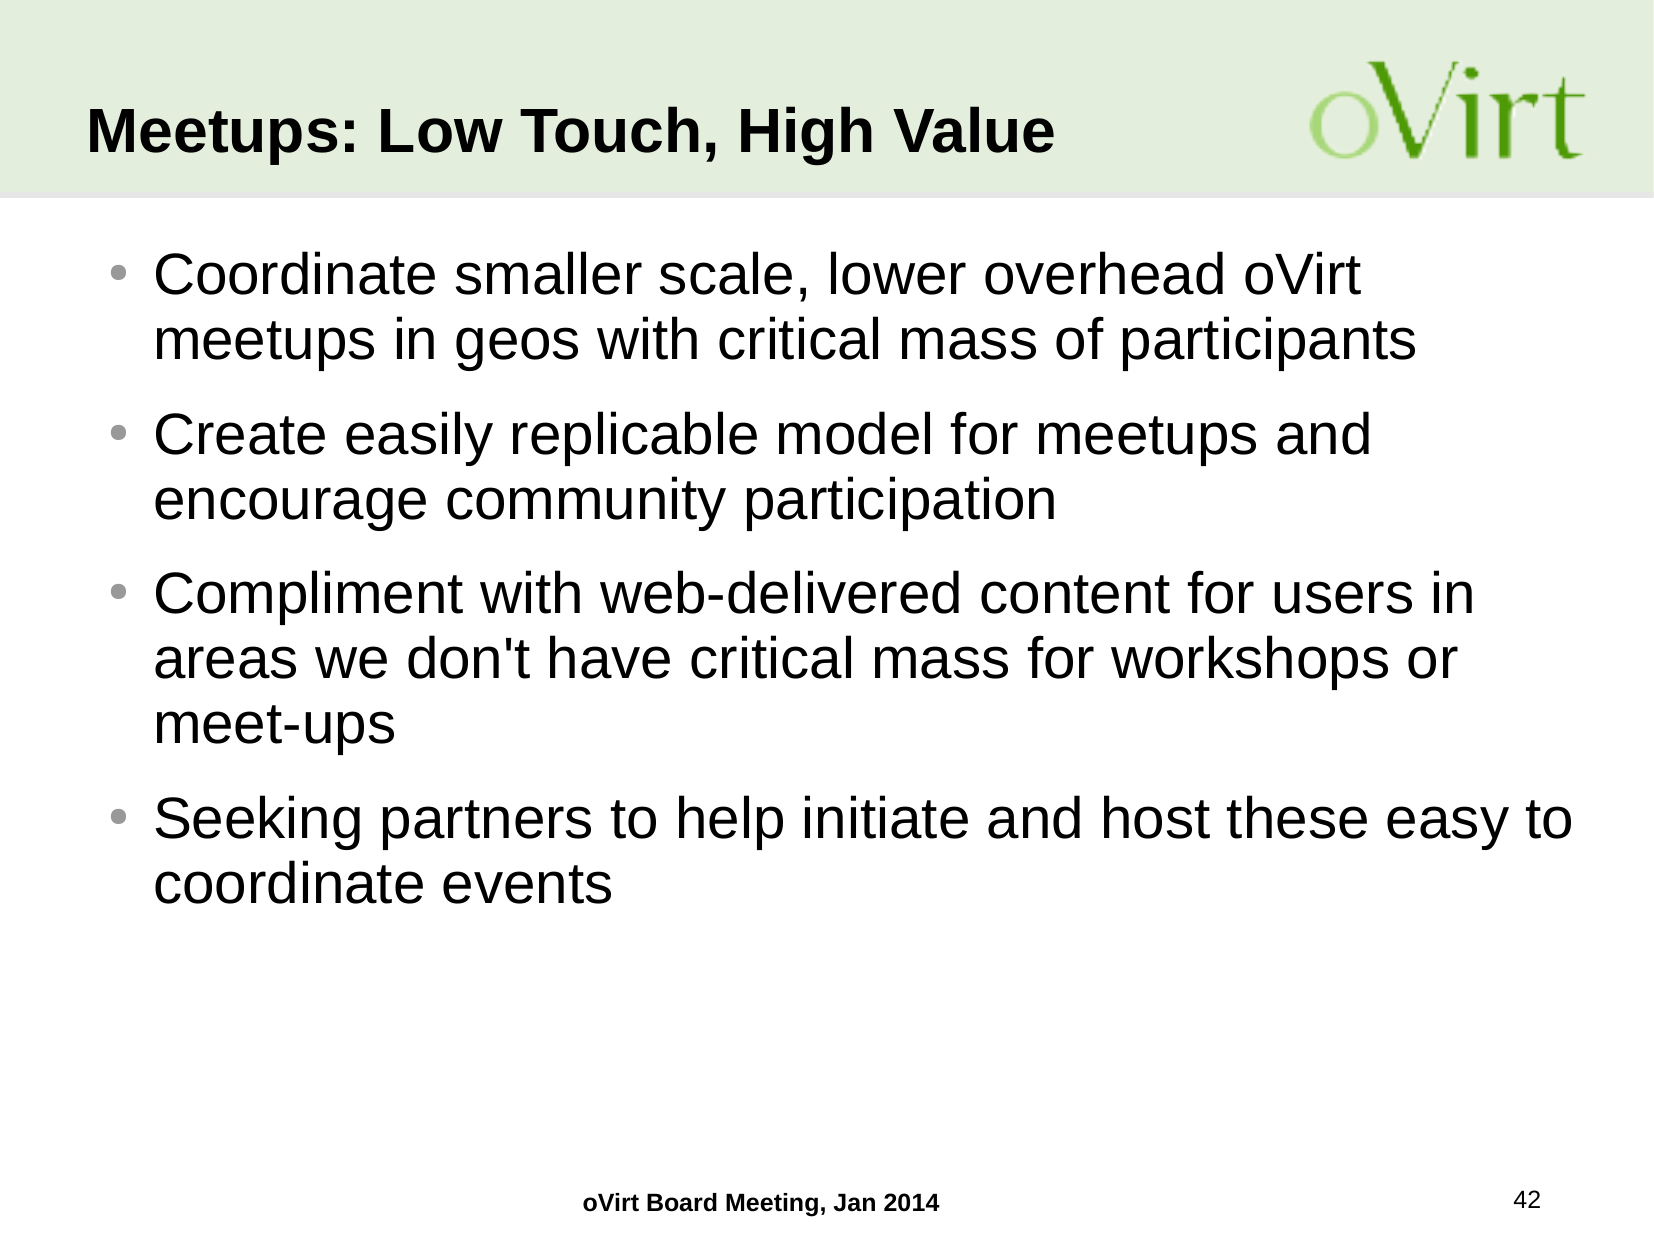

# Meetups: Low Touch, High Value
Coordinate smaller scale, lower overhead oVirt meetups in geos with critical mass of participants
Create easily replicable model for meetups and encourage community participation
Compliment with web-delivered content for users in areas we don't have critical mass for workshops or meet-ups
Seeking partners to help initiate and host these easy to coordinate events